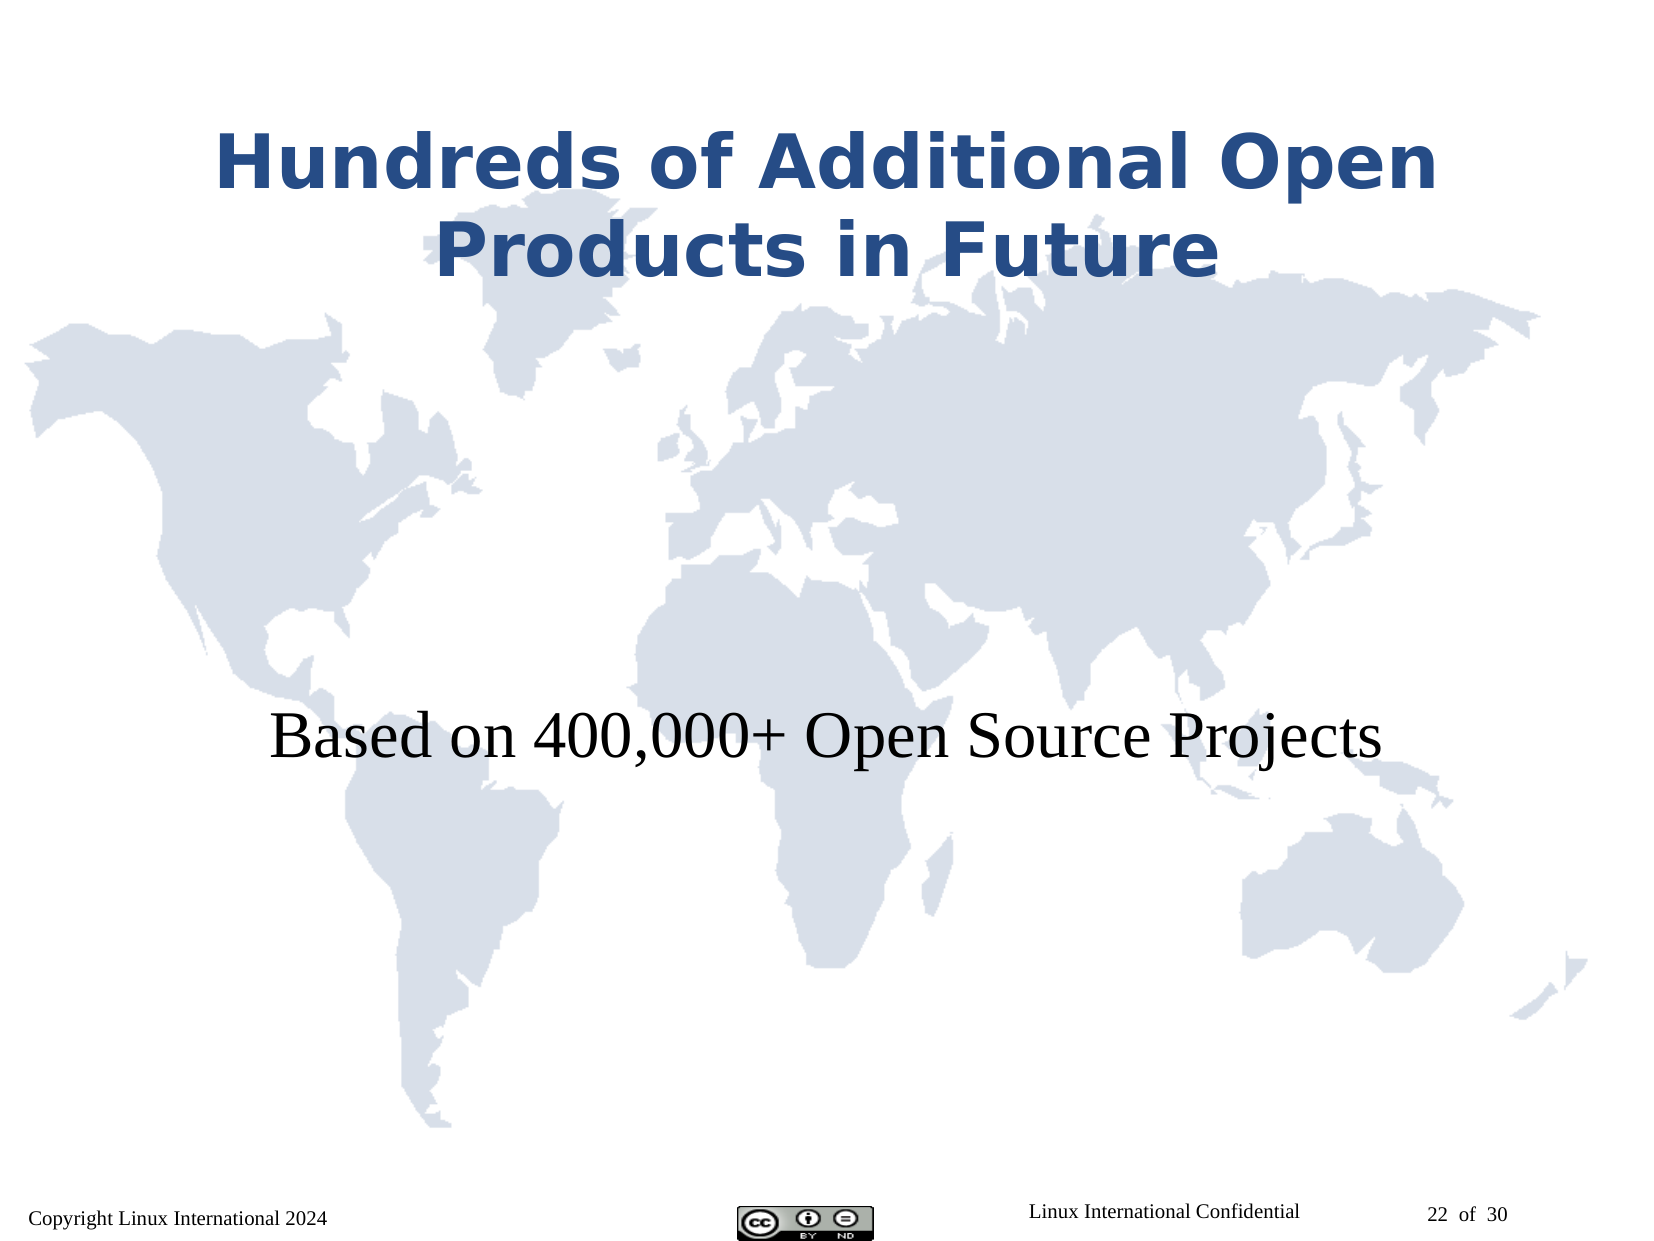

# Hundreds of Additional Open Products in Future
Based on 400,000+ Open Source Projects